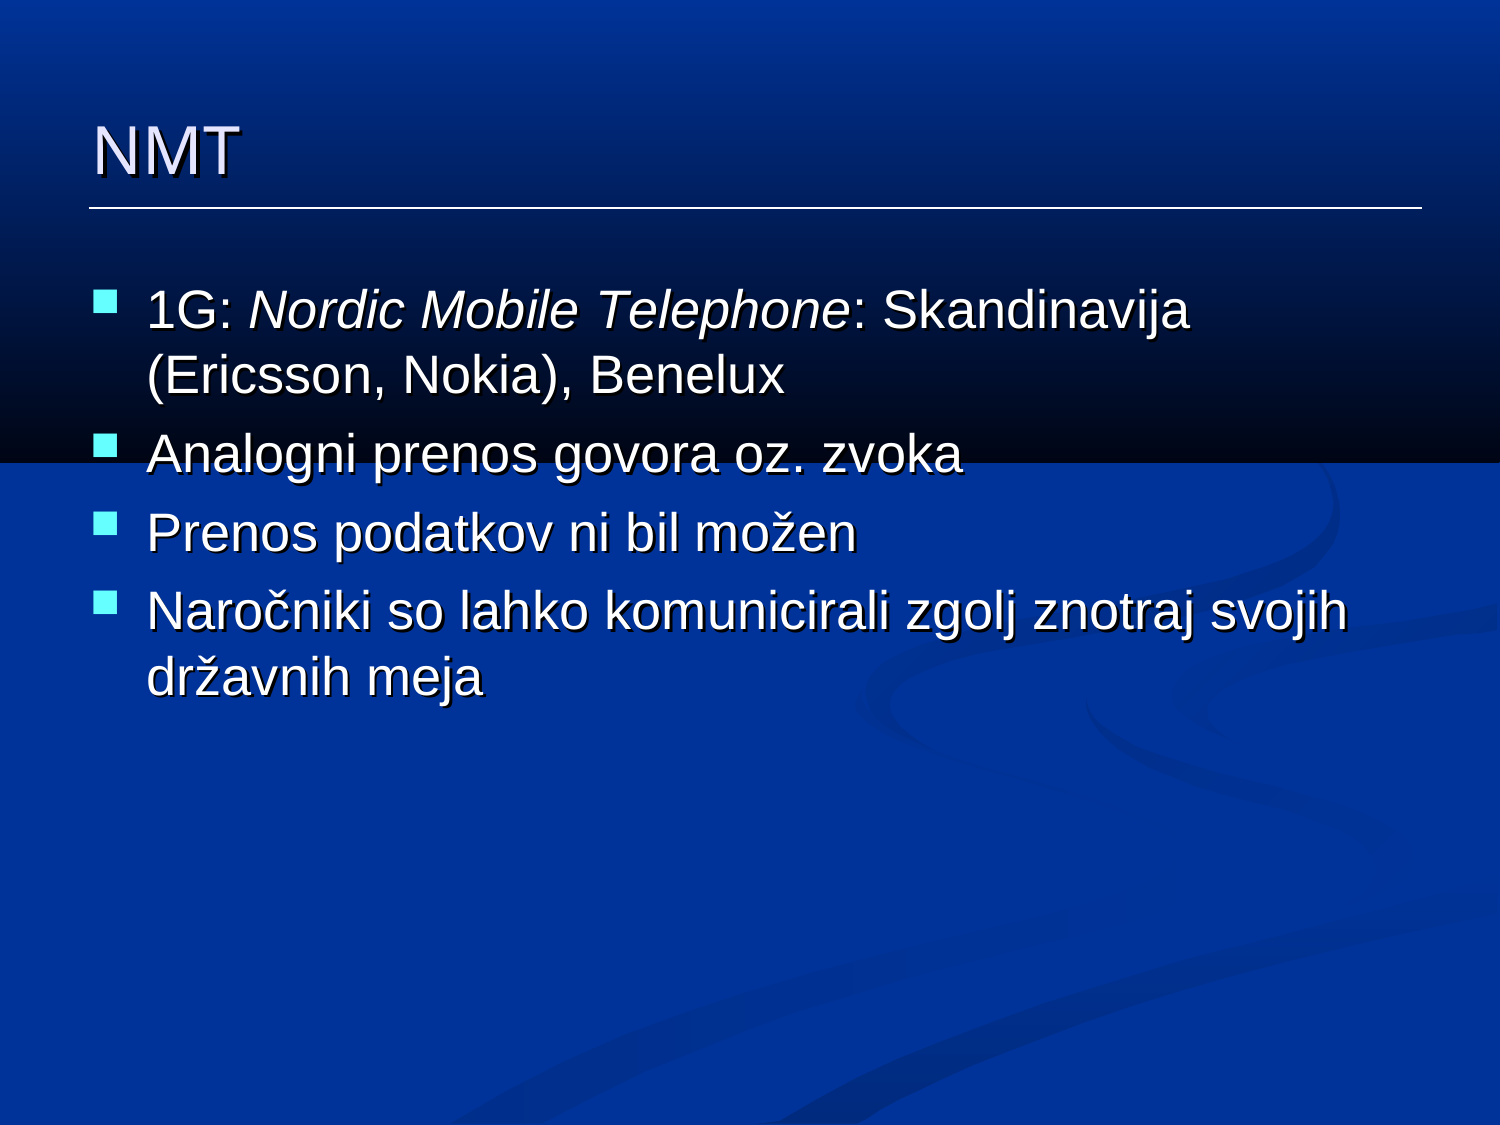

NMT
# 1G: Nordic Mobile Telephone: Skandinavija (Ericsson, Nokia), Benelux
Analogni prenos govora oz. zvoka
Prenos podatkov ni bil možen
Naročniki so lahko komunicirali zgolj znotraj svojih državnih meja